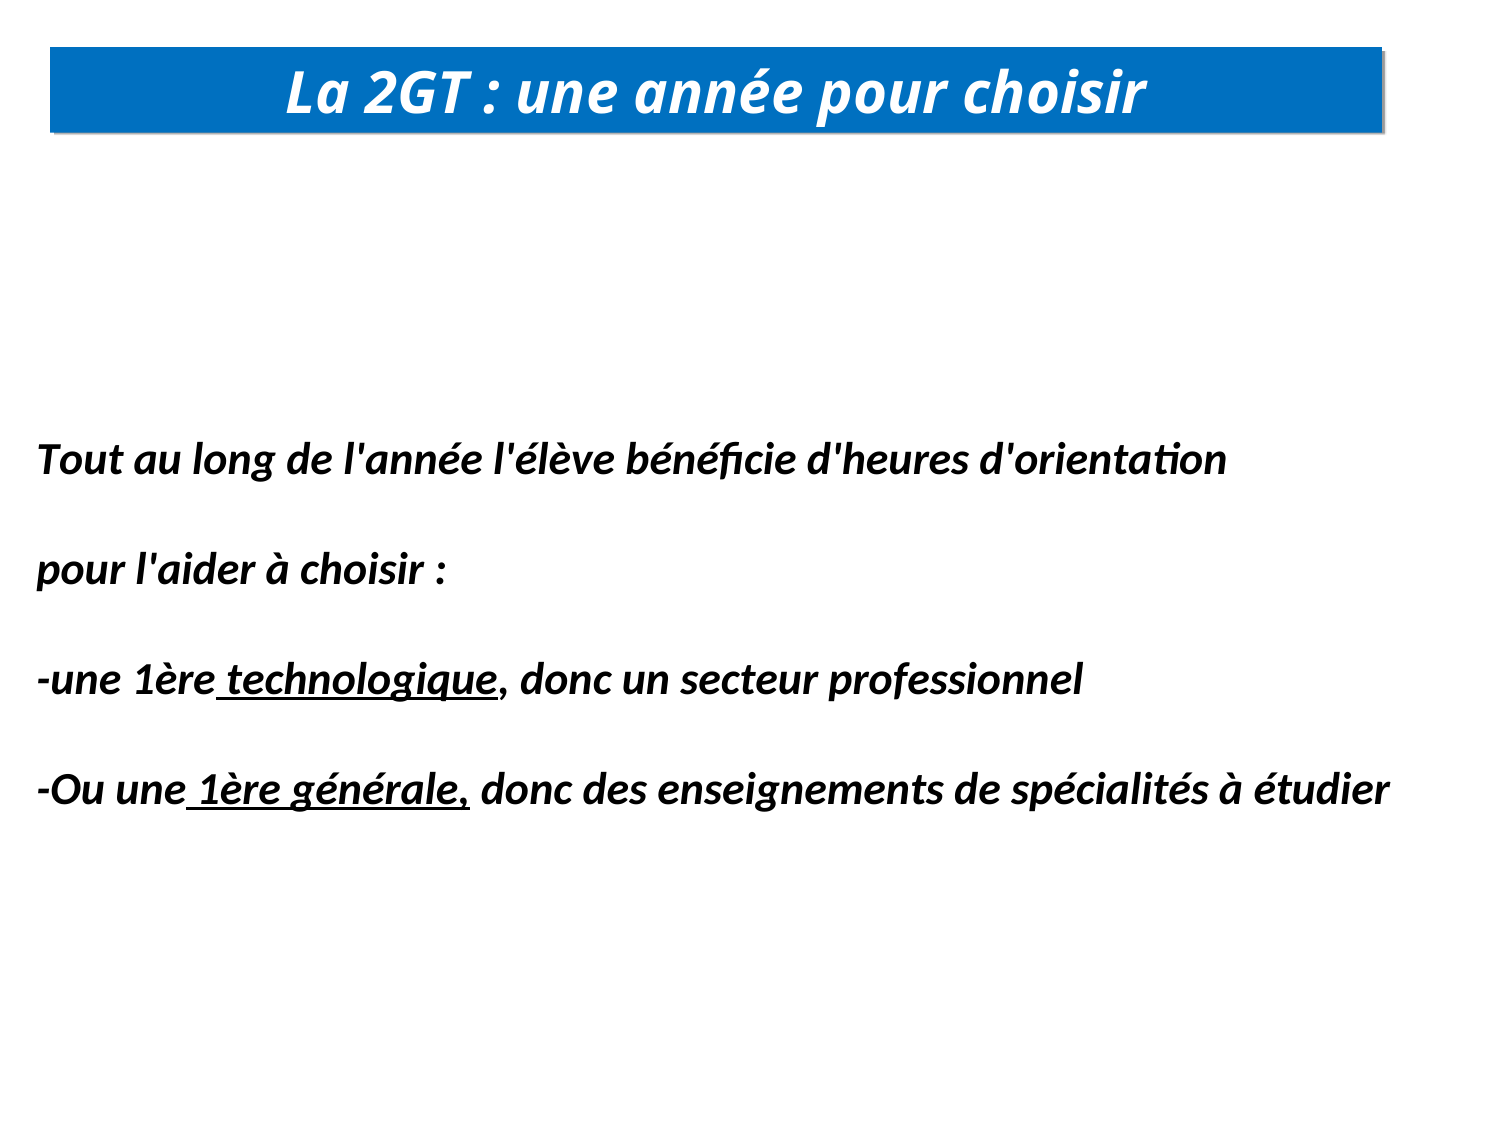

La 2GT : une année pour choisir
Tout au long de l'année l'élève bénéficie d'heures d'orientation
pour l'aider à choisir :
-une 1ère technologique, donc un secteur professionnel
-Ou une 1ère générale, donc des enseignements de spécialités à étudier